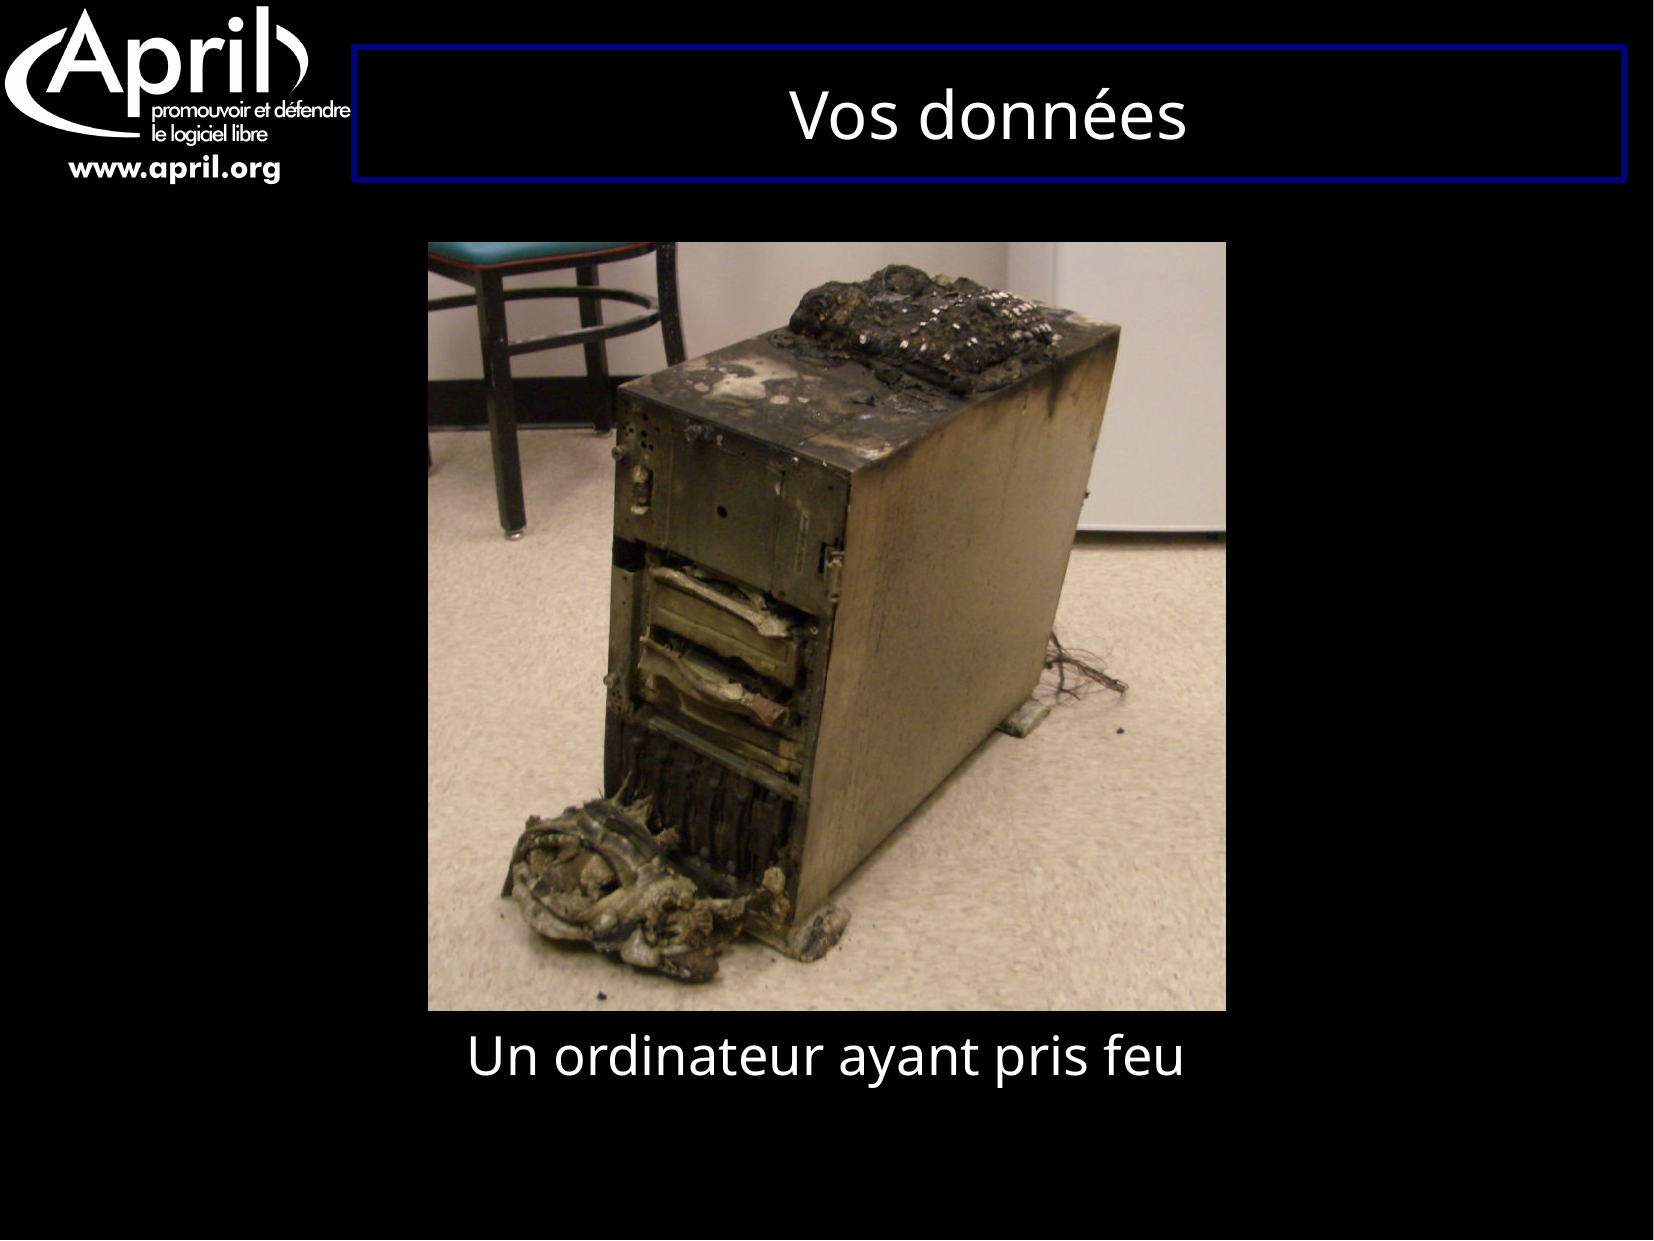

# Vos données
Un ordinateur ayant pris feu